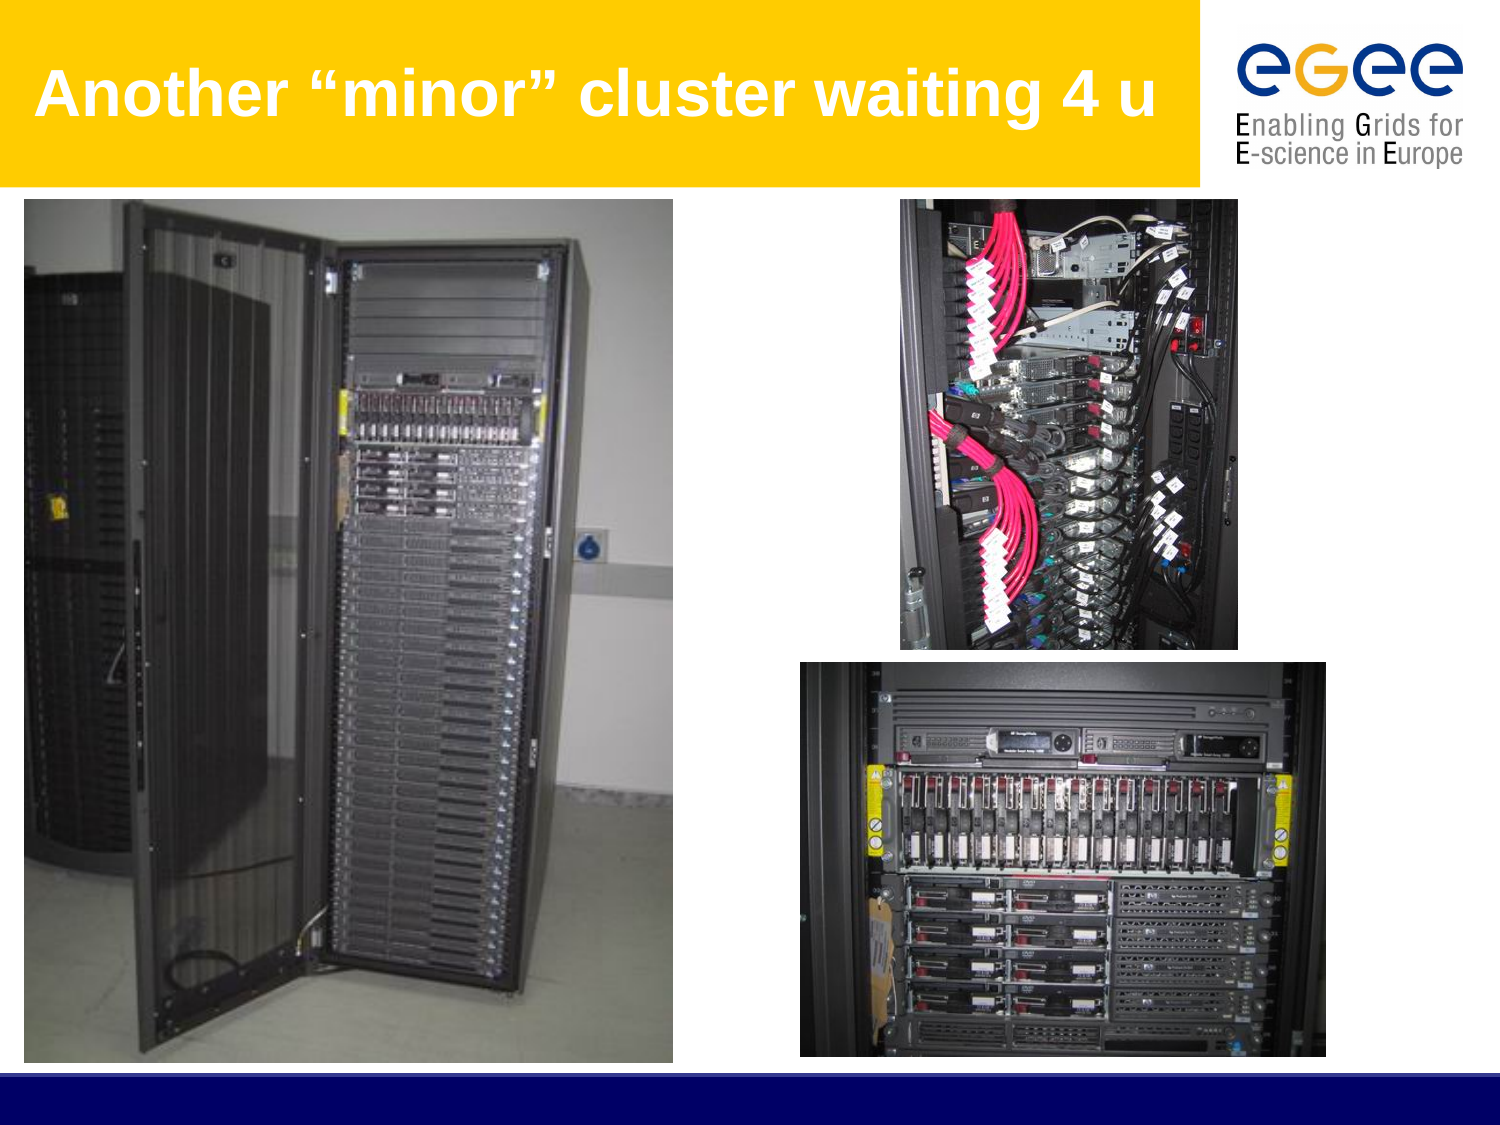

# Another “minor” cluster waiting 4 u